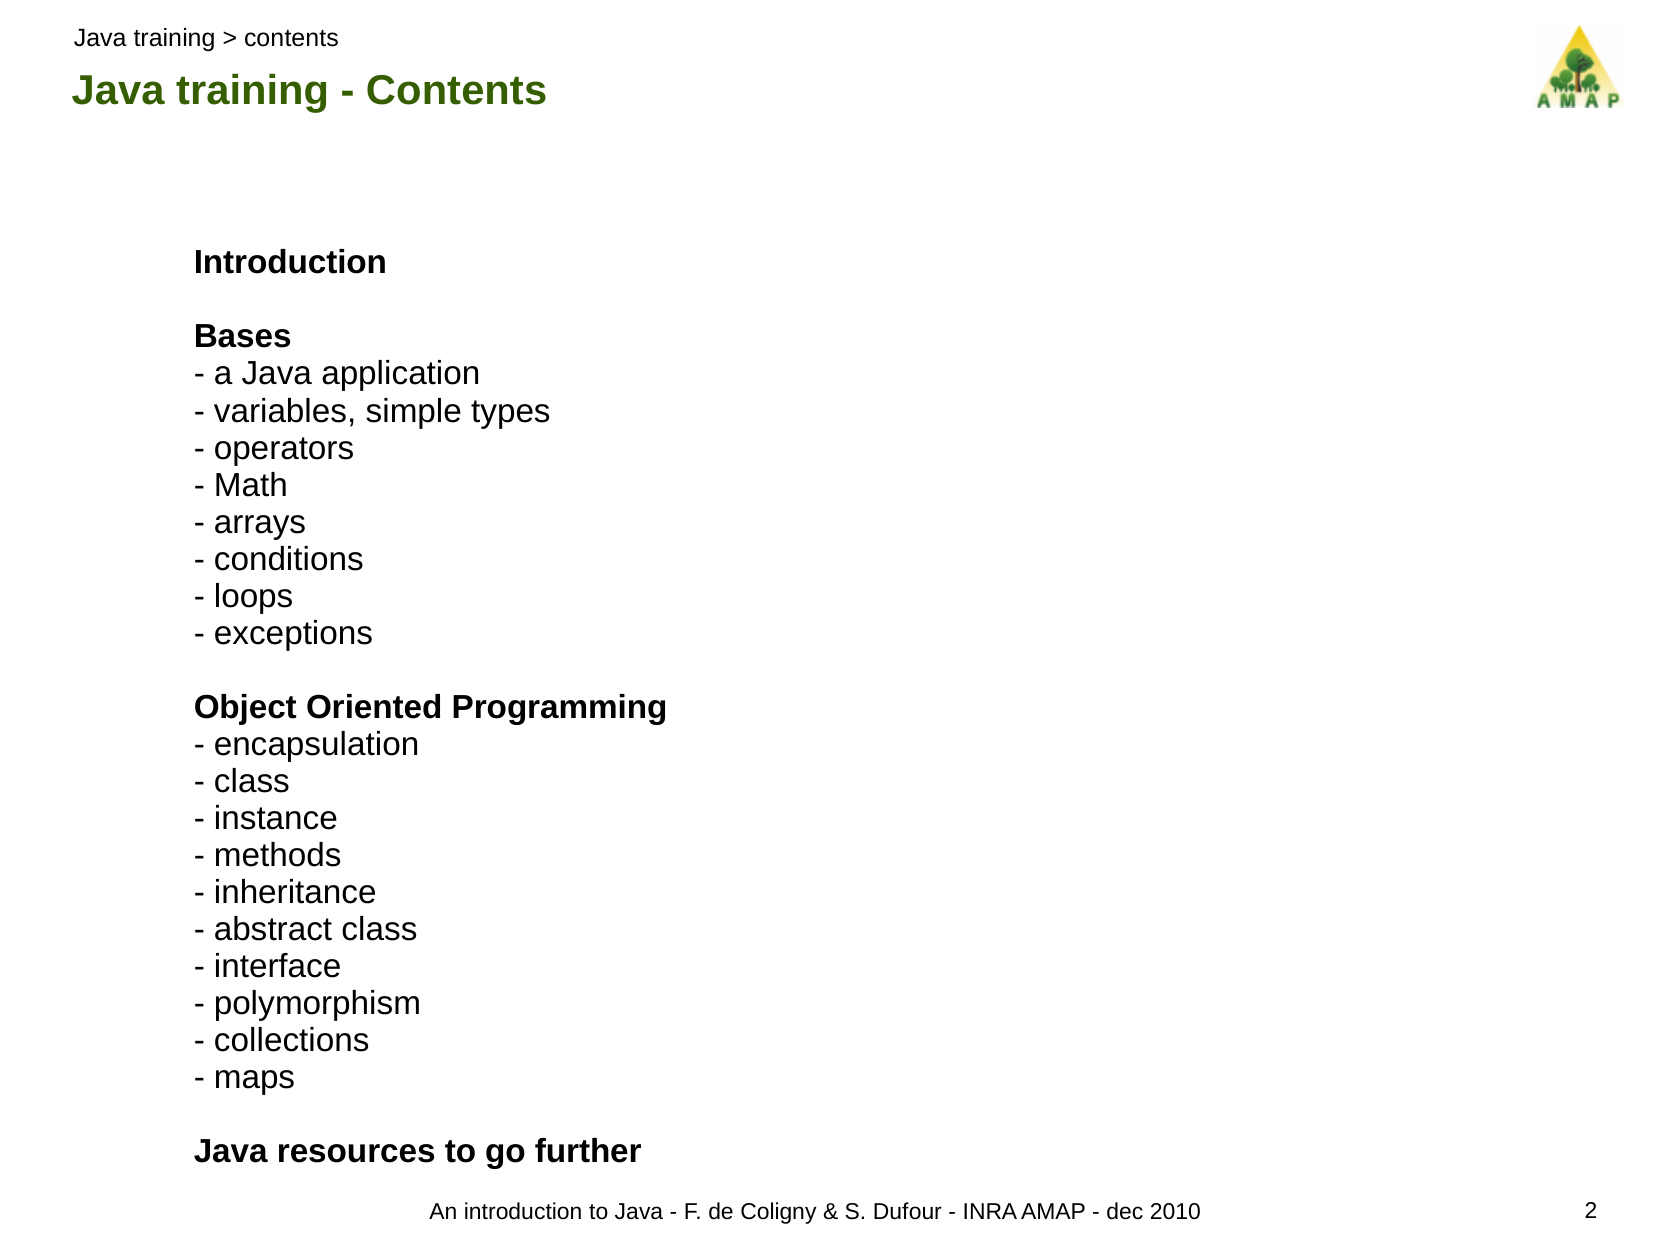

Java training > contents
Java training - Contents
Introduction
Bases
- a Java application
- variables, simple types
- operators
- Math
- arrays
- conditions
- loops
- exceptions
Object Oriented Programming
- encapsulation
- class
- instance
- methods
- inheritance
- abstract class
- interface
- polymorphism
- collections
- maps
Java resources to go further
2